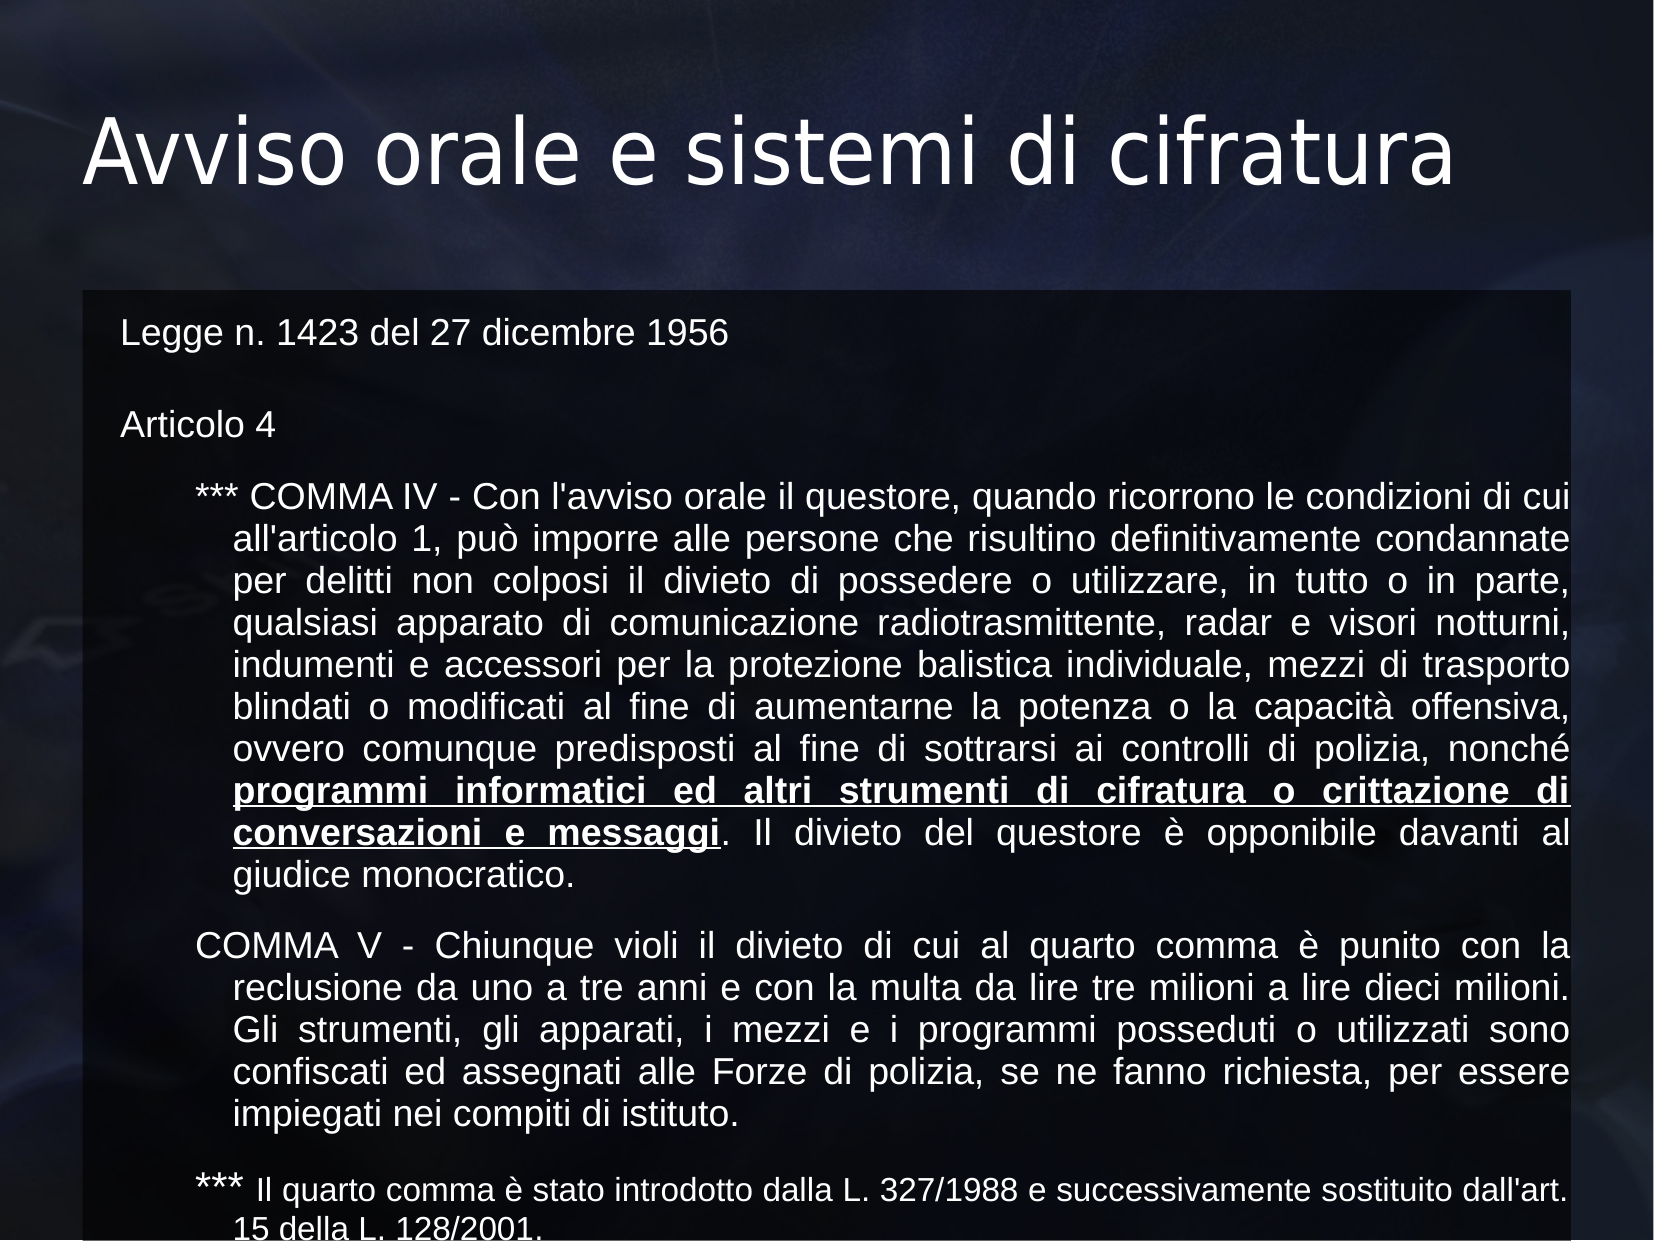

# Avviso orale e sistemi di cifratura
Legge n. 1423 del 27 dicembre 1956
Articolo 4
*** COMMA IV - Con l'avviso orale il questore, quando ricorrono le condizioni di cui all'articolo 1, può imporre alle persone che risultino definitivamente condannate per delitti non colposi il divieto di possedere o utilizzare, in tutto o in parte, qualsiasi apparato di comunicazione radiotrasmittente, radar e visori notturni, indumenti e accessori per la protezione balistica individuale, mezzi di trasporto blindati o modificati al fine di aumentarne la potenza o la capacità offensiva, ovvero comunque predisposti al fine di sottrarsi ai controlli di polizia, nonché programmi informatici ed altri strumenti di cifratura o crittazione di conversazioni e messaggi. Il divieto del questore è opponibile davanti al giudice monocratico.
COMMA V - Chiunque violi il divieto di cui al quarto comma è punito con la reclusione da uno a tre anni e con la multa da lire tre milioni a lire dieci milioni. Gli strumenti, gli apparati, i mezzi e i programmi posseduti o utilizzati sono confiscati ed assegnati alle Forze di polizia, se ne fanno richiesta, per essere impiegati nei compiti di istituto.
*** Il quarto comma è stato introdotto dalla L. 327/1988 e successivamente sostituito dall'art. 15 della L. 128/2001.